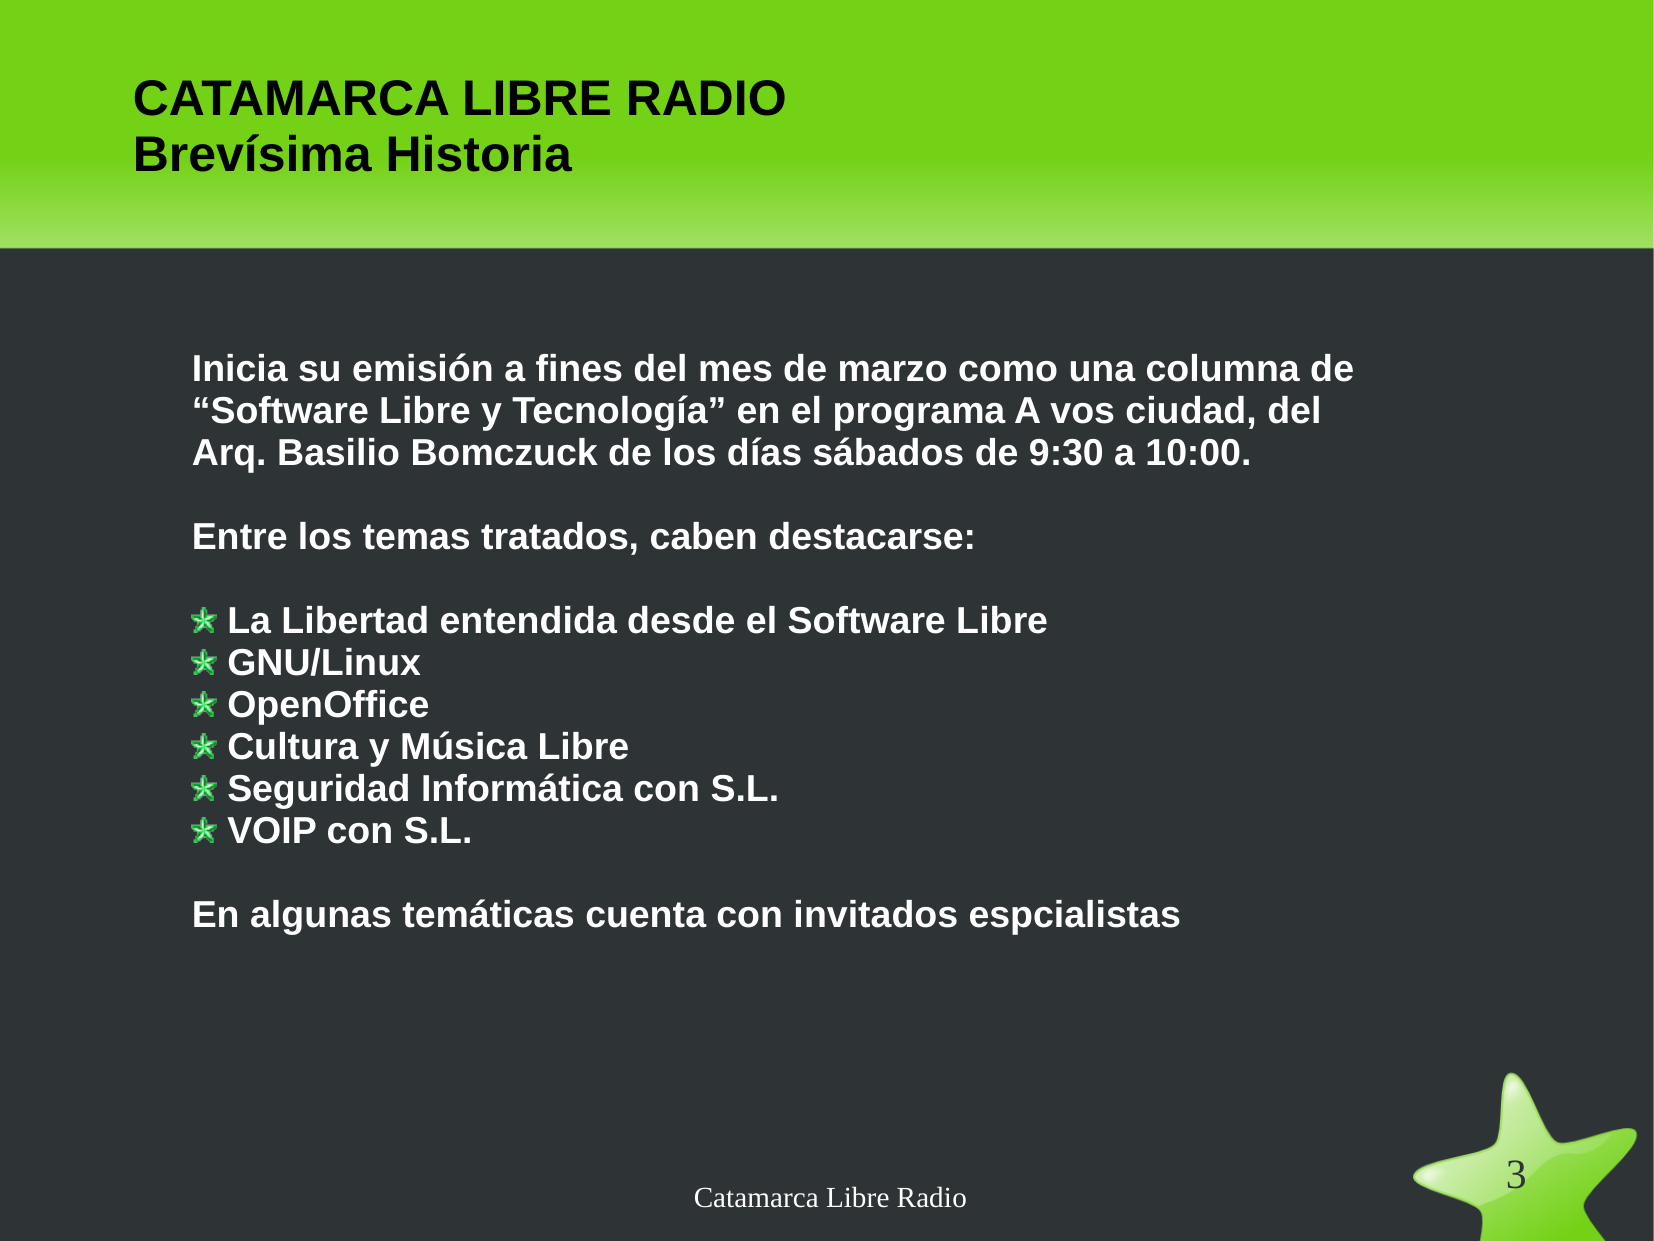

CATAMARCA LIBRE RADIO
Brevísima Historia
Inicia su emisión a fines del mes de marzo como una columna de “Software Libre y Tecnología” en el programa A vos ciudad, del Arq. Basilio Bomczuck de los días sábados de 9:30 a 10:00.
Entre los temas tratados, caben destacarse:
 La Libertad entendida desde el Software Libre
 GNU/Linux
 OpenOffice
 Cultura y Música Libre
 Seguridad Informática con S.L.
 VOIP con S.L.
En algunas temáticas cuenta con invitados espcialistas
3
Catamarca Libre Radio